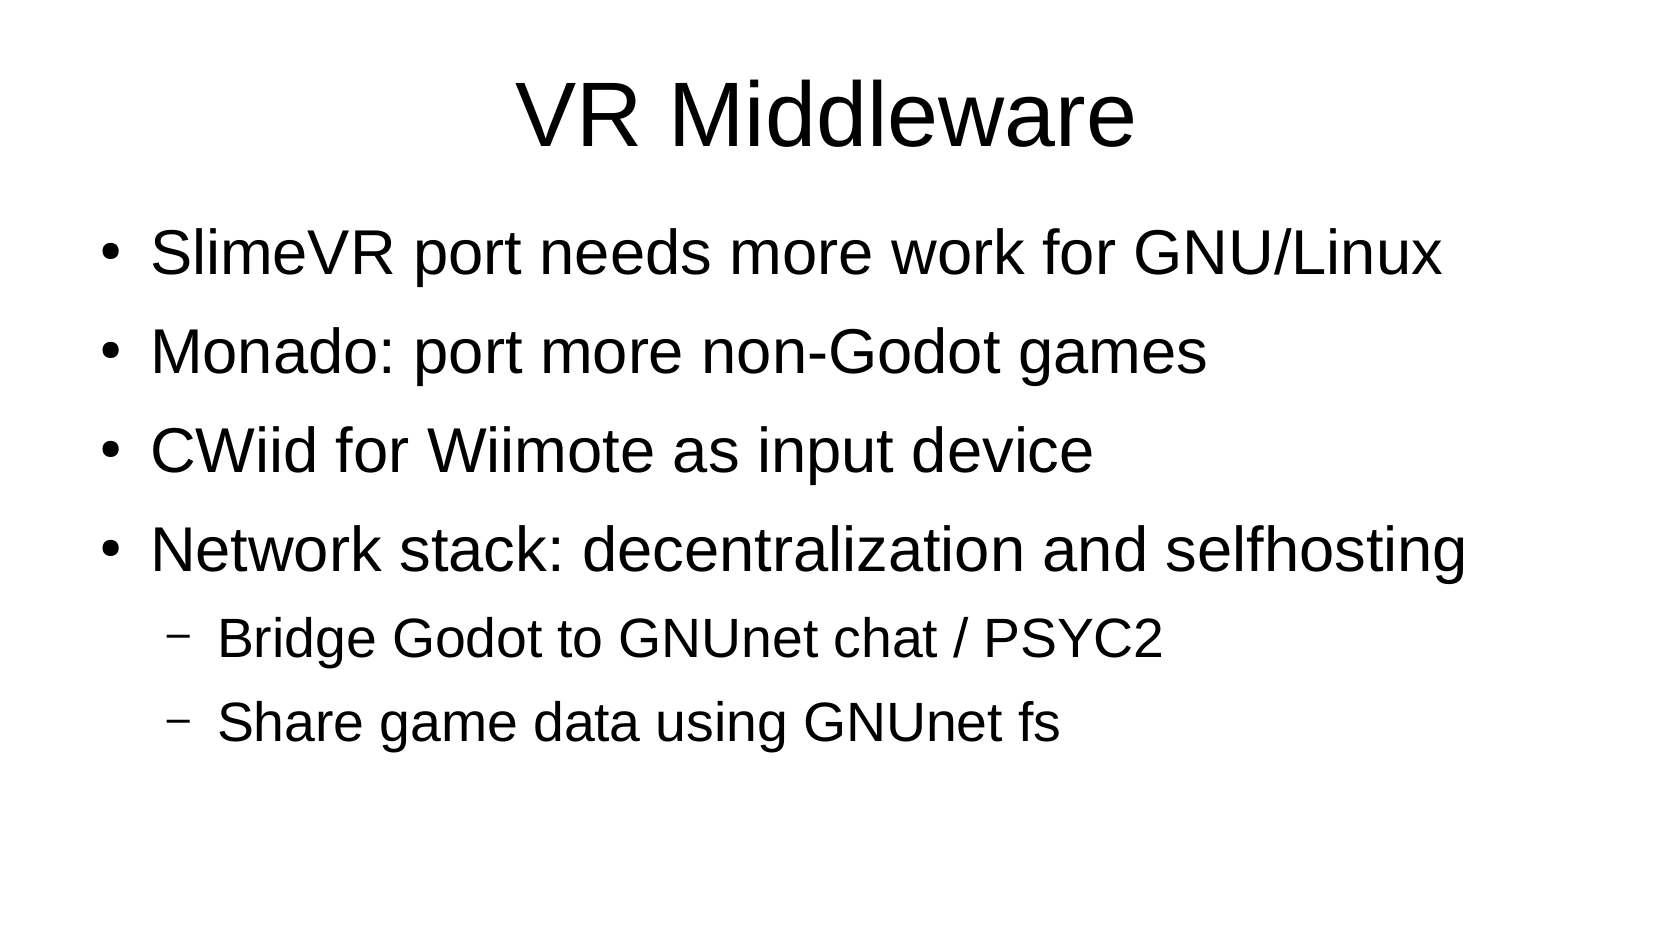

# VR Middleware
SlimeVR port needs more work for GNU/Linux
Monado: port more non-Godot games
CWiid for Wiimote as input device
Network stack: decentralization and selfhosting
Bridge Godot to GNUnet chat / PSYC2
Share game data using GNUnet fs